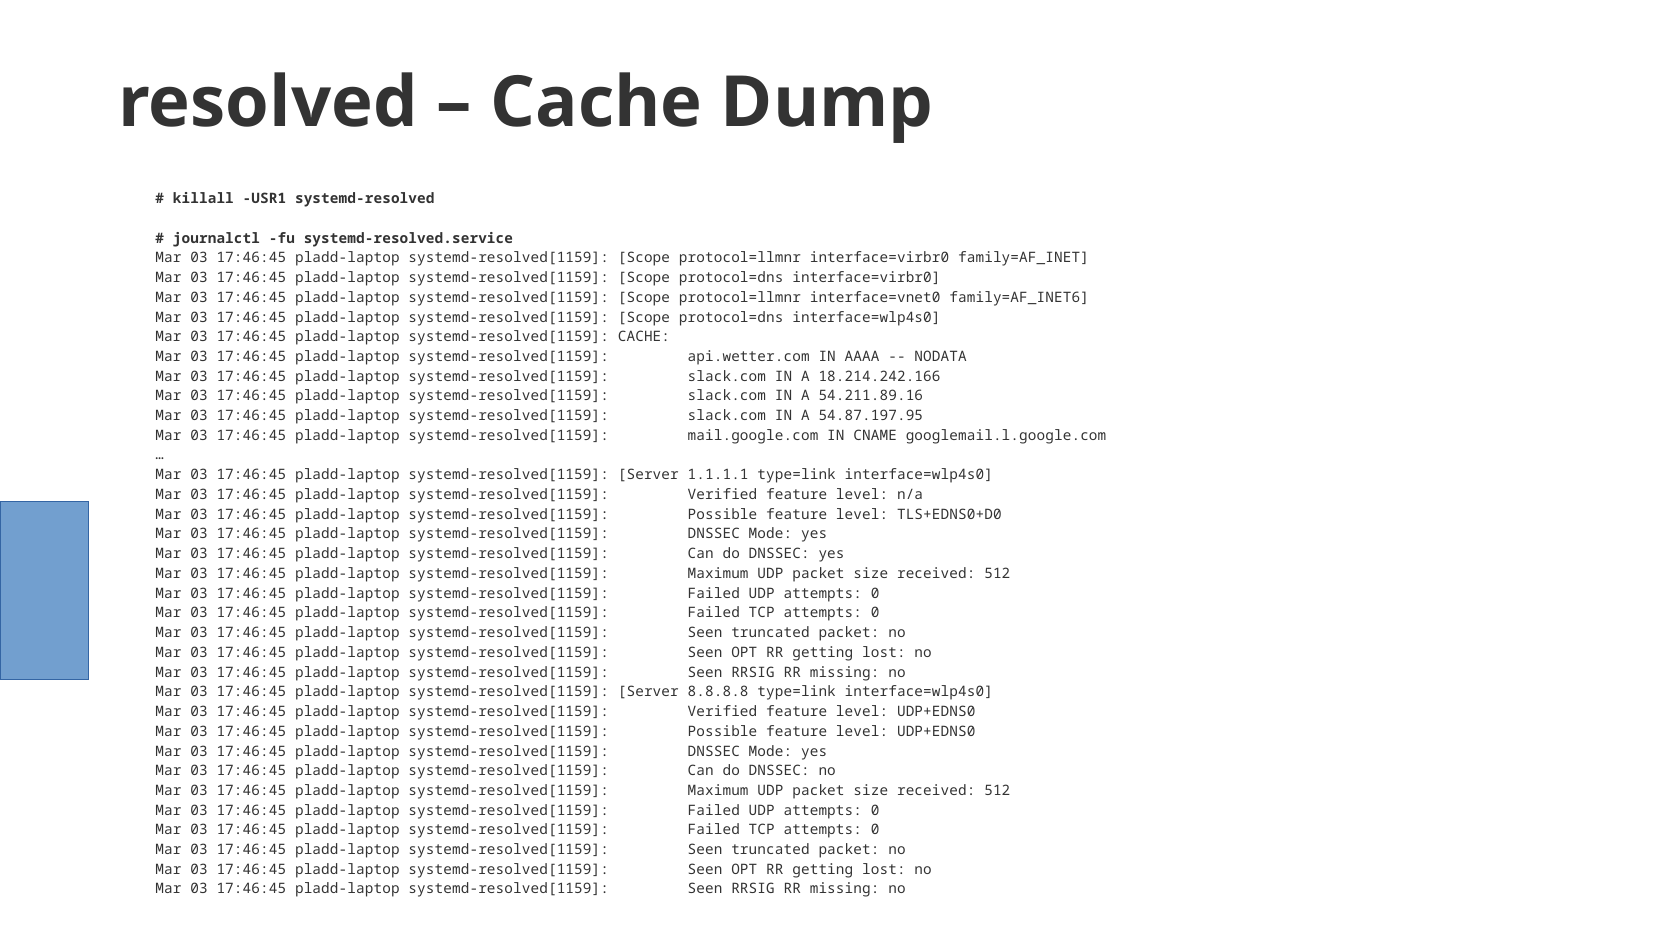

# resolved – Cache Dump
# killall -USR1 systemd-resolved
# journalctl -fu systemd-resolved.service
Mar 03 17:46:45 pladd-laptop systemd-resolved[1159]: [Scope protocol=llmnr interface=virbr0 family=AF_INET]
Mar 03 17:46:45 pladd-laptop systemd-resolved[1159]: [Scope protocol=dns interface=virbr0]
Mar 03 17:46:45 pladd-laptop systemd-resolved[1159]: [Scope protocol=llmnr interface=vnet0 family=AF_INET6]
Mar 03 17:46:45 pladd-laptop systemd-resolved[1159]: [Scope protocol=dns interface=wlp4s0]
Mar 03 17:46:45 pladd-laptop systemd-resolved[1159]: CACHE:
Mar 03 17:46:45 pladd-laptop systemd-resolved[1159]: api.wetter.com IN AAAA -- NODATA
Mar 03 17:46:45 pladd-laptop systemd-resolved[1159]: slack.com IN A 18.214.242.166
Mar 03 17:46:45 pladd-laptop systemd-resolved[1159]: slack.com IN A 54.211.89.16
Mar 03 17:46:45 pladd-laptop systemd-resolved[1159]: slack.com IN A 54.87.197.95
Mar 03 17:46:45 pladd-laptop systemd-resolved[1159]: mail.google.com IN CNAME googlemail.l.google.com
…
Mar 03 17:46:45 pladd-laptop systemd-resolved[1159]: [Server 1.1.1.1 type=link interface=wlp4s0]
Mar 03 17:46:45 pladd-laptop systemd-resolved[1159]: Verified feature level: n/a
Mar 03 17:46:45 pladd-laptop systemd-resolved[1159]: Possible feature level: TLS+EDNS0+D0
Mar 03 17:46:45 pladd-laptop systemd-resolved[1159]: DNSSEC Mode: yes
Mar 03 17:46:45 pladd-laptop systemd-resolved[1159]: Can do DNSSEC: yes
Mar 03 17:46:45 pladd-laptop systemd-resolved[1159]: Maximum UDP packet size received: 512
Mar 03 17:46:45 pladd-laptop systemd-resolved[1159]: Failed UDP attempts: 0
Mar 03 17:46:45 pladd-laptop systemd-resolved[1159]: Failed TCP attempts: 0
Mar 03 17:46:45 pladd-laptop systemd-resolved[1159]: Seen truncated packet: no
Mar 03 17:46:45 pladd-laptop systemd-resolved[1159]: Seen OPT RR getting lost: no
Mar 03 17:46:45 pladd-laptop systemd-resolved[1159]: Seen RRSIG RR missing: no
Mar 03 17:46:45 pladd-laptop systemd-resolved[1159]: [Server 8.8.8.8 type=link interface=wlp4s0]
Mar 03 17:46:45 pladd-laptop systemd-resolved[1159]: Verified feature level: UDP+EDNS0
Mar 03 17:46:45 pladd-laptop systemd-resolved[1159]: Possible feature level: UDP+EDNS0
Mar 03 17:46:45 pladd-laptop systemd-resolved[1159]: DNSSEC Mode: yes
Mar 03 17:46:45 pladd-laptop systemd-resolved[1159]: Can do DNSSEC: no
Mar 03 17:46:45 pladd-laptop systemd-resolved[1159]: Maximum UDP packet size received: 512
Mar 03 17:46:45 pladd-laptop systemd-resolved[1159]: Failed UDP attempts: 0
Mar 03 17:46:45 pladd-laptop systemd-resolved[1159]: Failed TCP attempts: 0
Mar 03 17:46:45 pladd-laptop systemd-resolved[1159]: Seen truncated packet: no
Mar 03 17:46:45 pladd-laptop systemd-resolved[1159]: Seen OPT RR getting lost: no
Mar 03 17:46:45 pladd-laptop systemd-resolved[1159]: Seen RRSIG RR missing: no